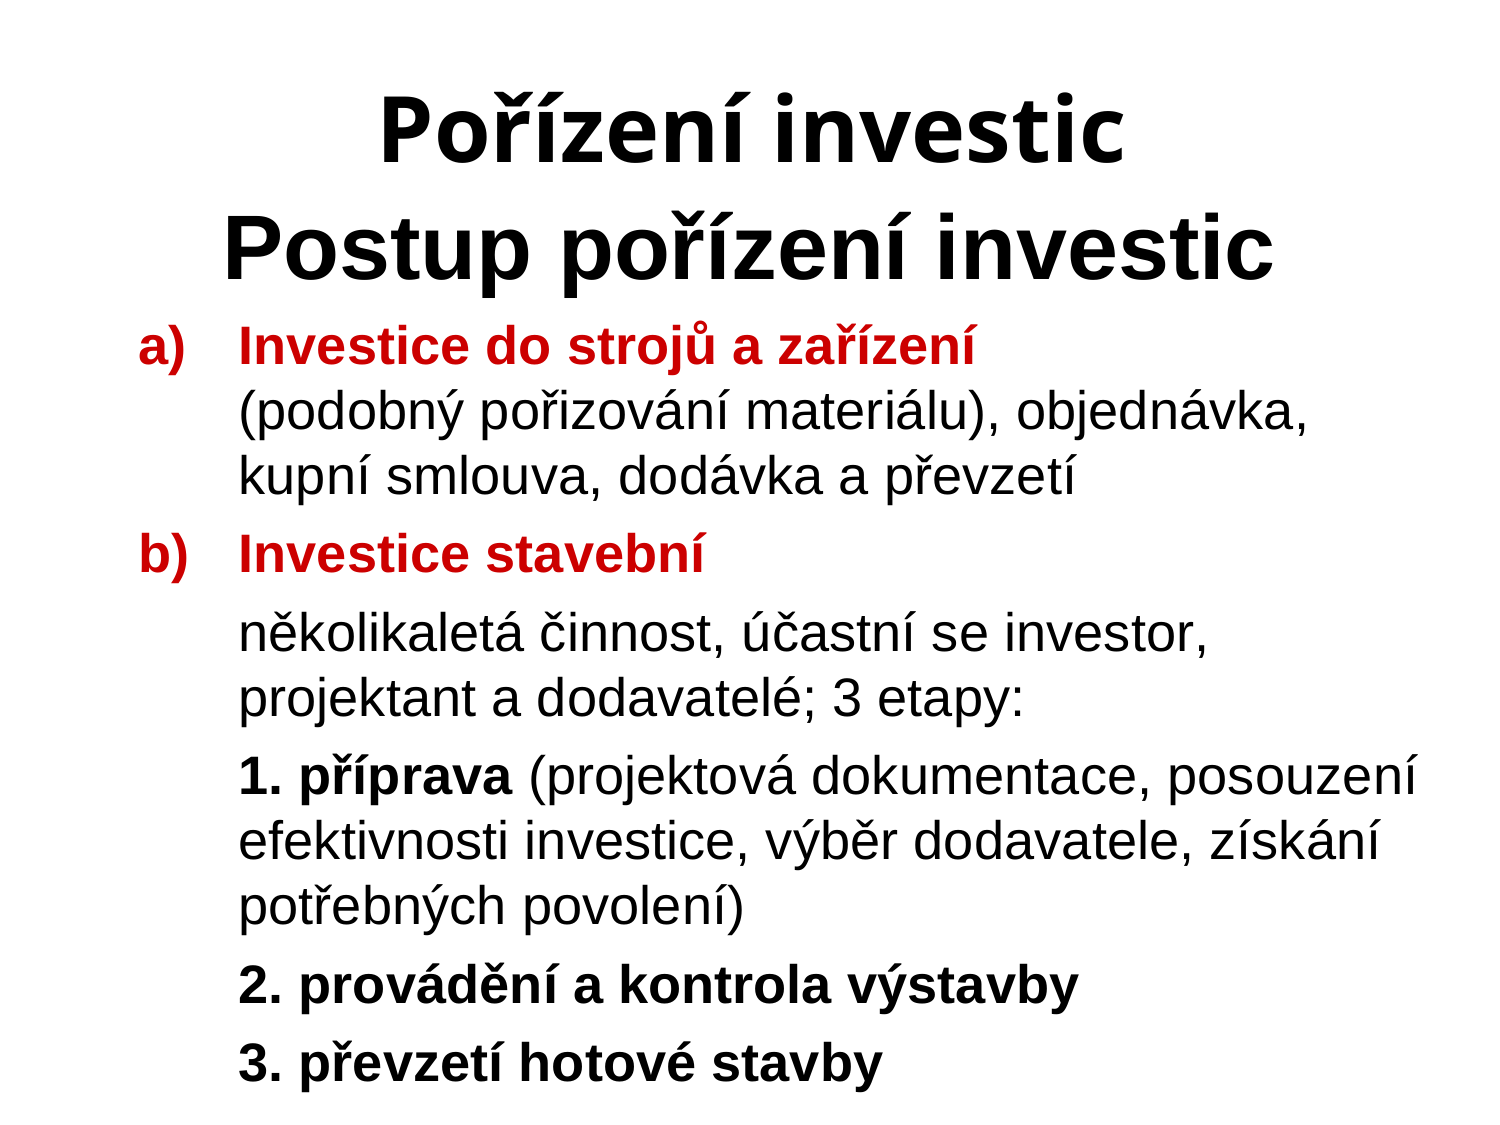

Pořízení investic
# Postup pořízení investic
Investice do strojů a zařízení (podobný pořizování materiálu), objednávka, kupní smlouva, dodávka a převzetí
Investice stavební
	několikaletá činnost, účastní se investor, projektant a dodavatelé; 3 etapy:
	1. příprava (projektová dokumentace, posouzení efektivnosti investice, výběr dodavatele, získání potřebných povolení)
	2. provádění a kontrola výstavby
	3. převzetí hotové stavby